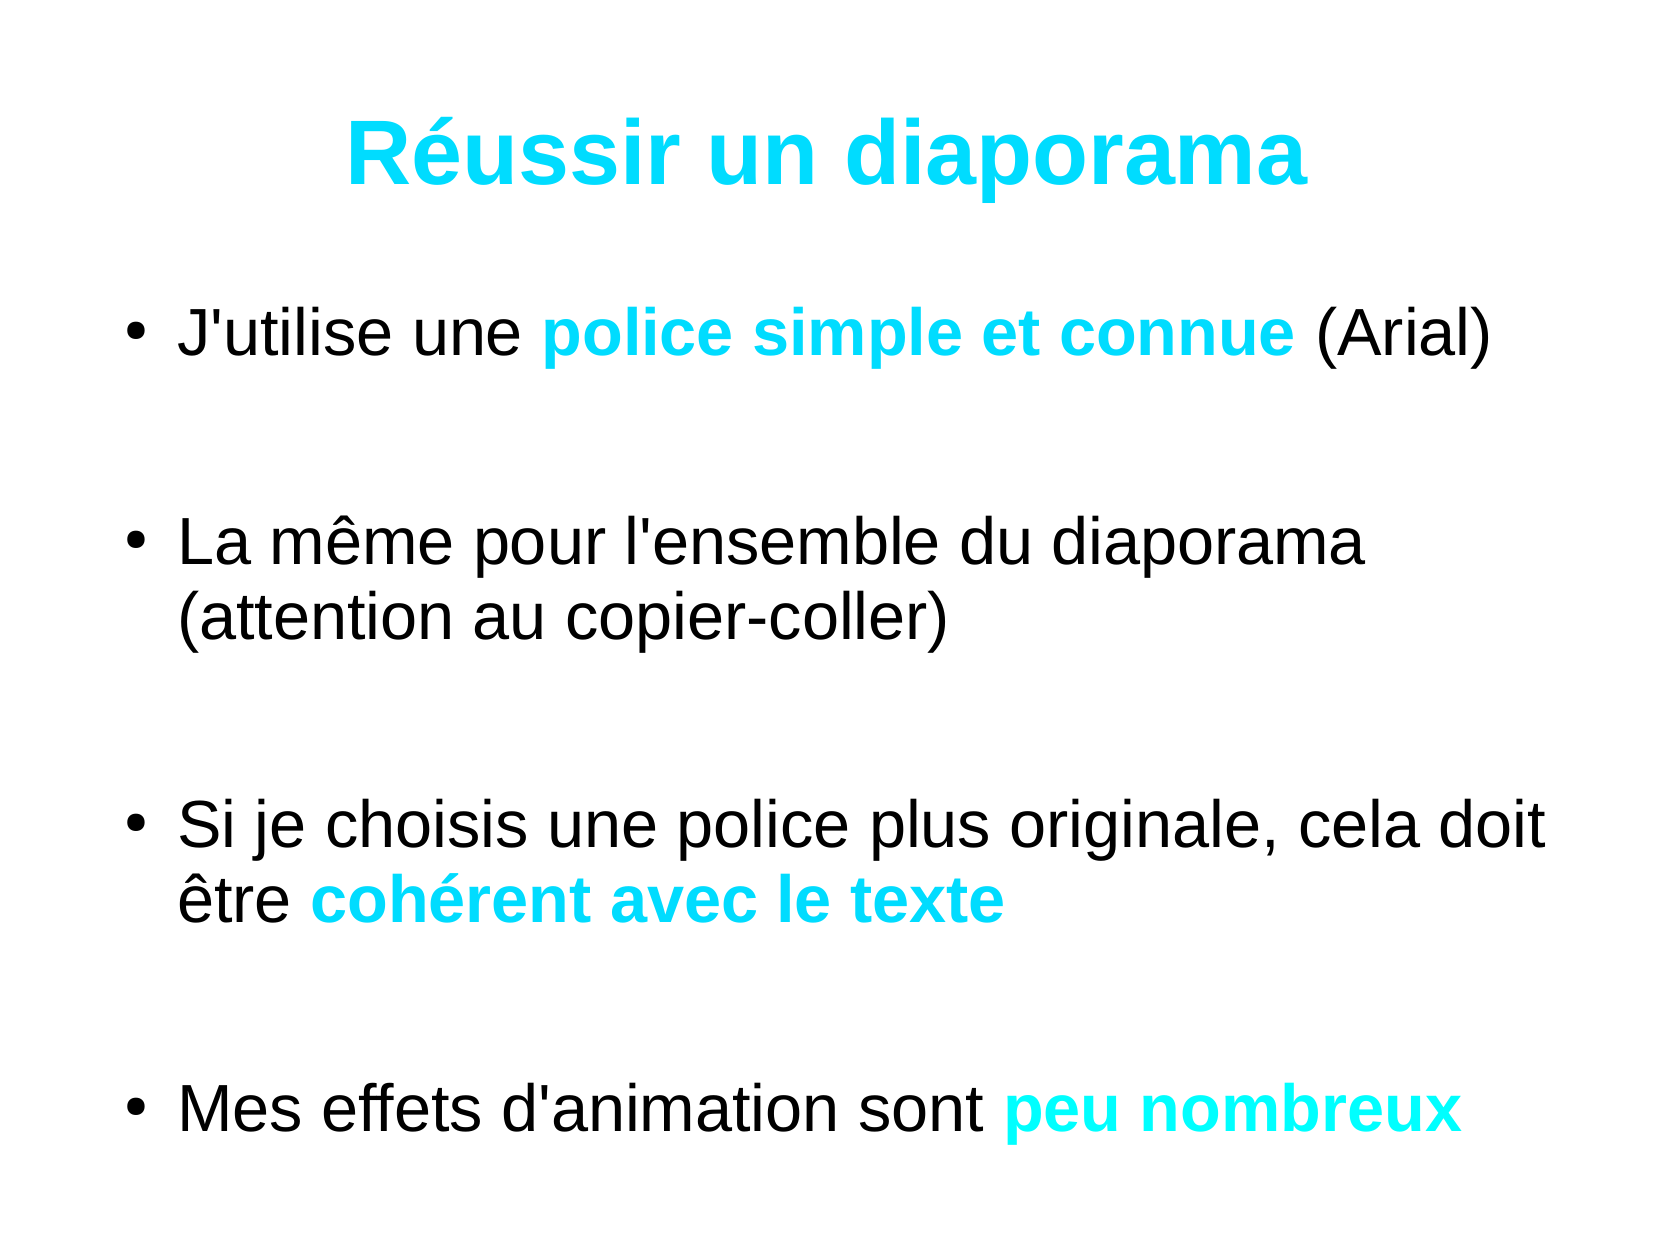

# Réussir un diaporama
J'utilise une police simple et connue (Arial)
La même pour l'ensemble du diaporama (attention au copier-coller)
Si je choisis une police plus originale, cela doit être cohérent avec le texte
Mes effets d'animation sont peu nombreux